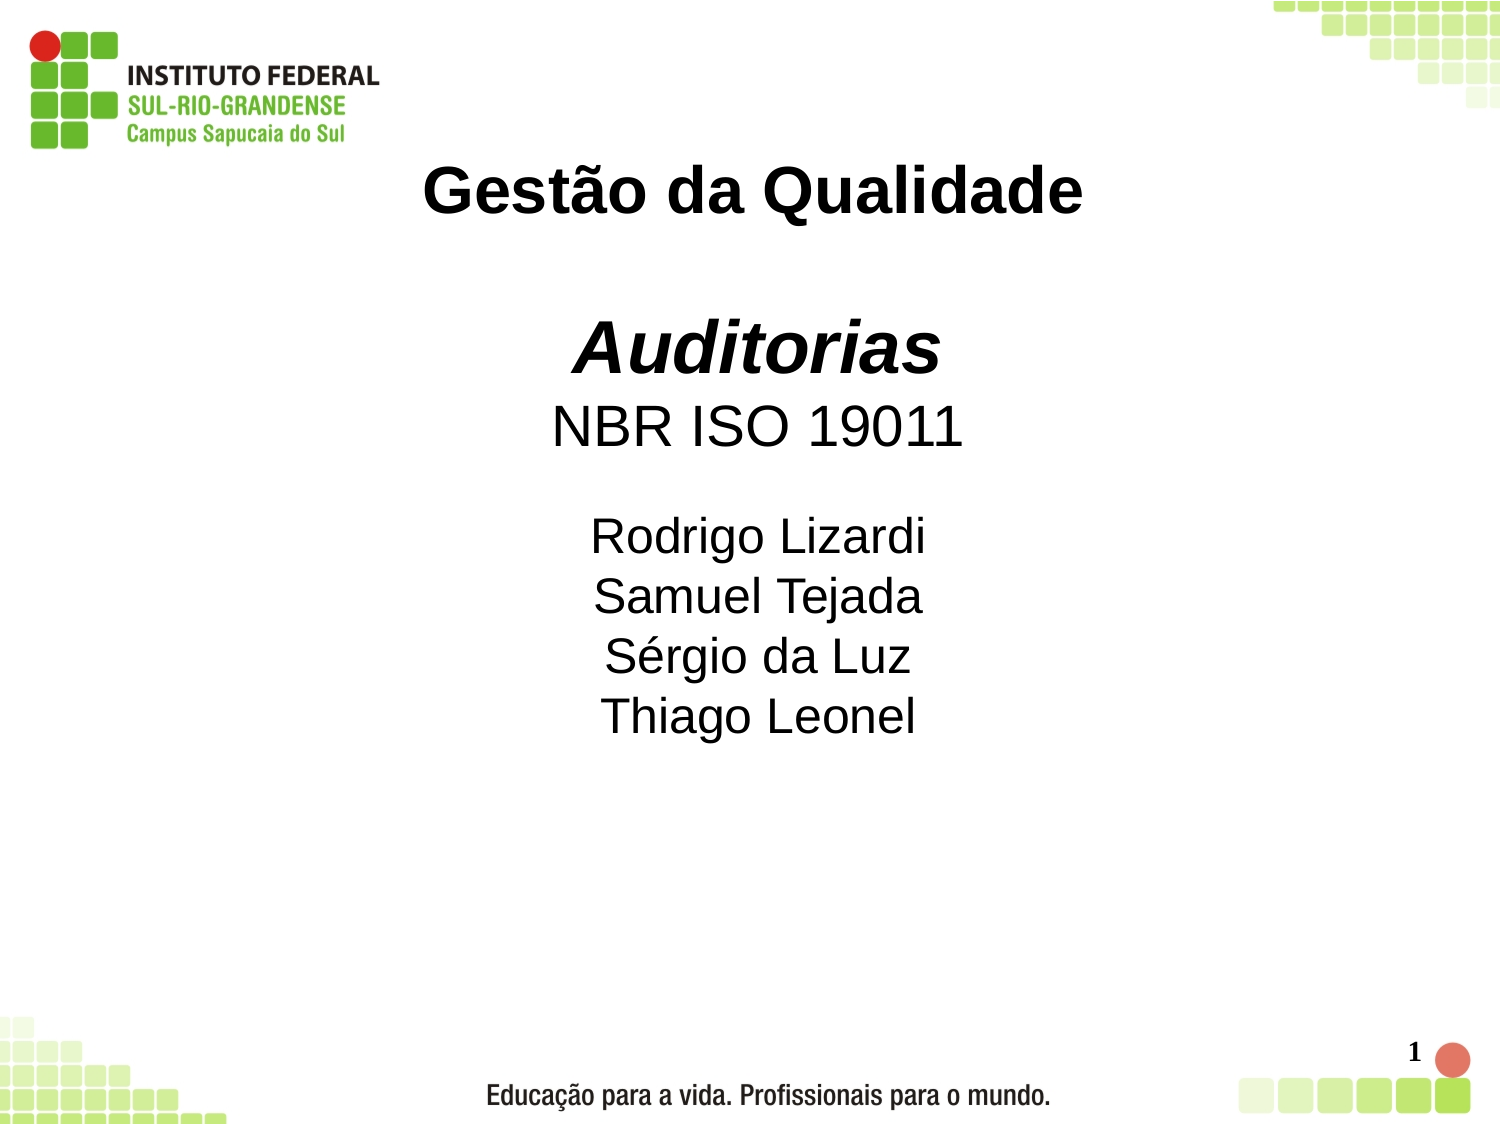

Gestão da Qualidade
Auditorias
NBR ISO 19011
Rodrigo Lizardi​
Samuel Tejada
Sérgio da Luz​​
Thiago Leonel